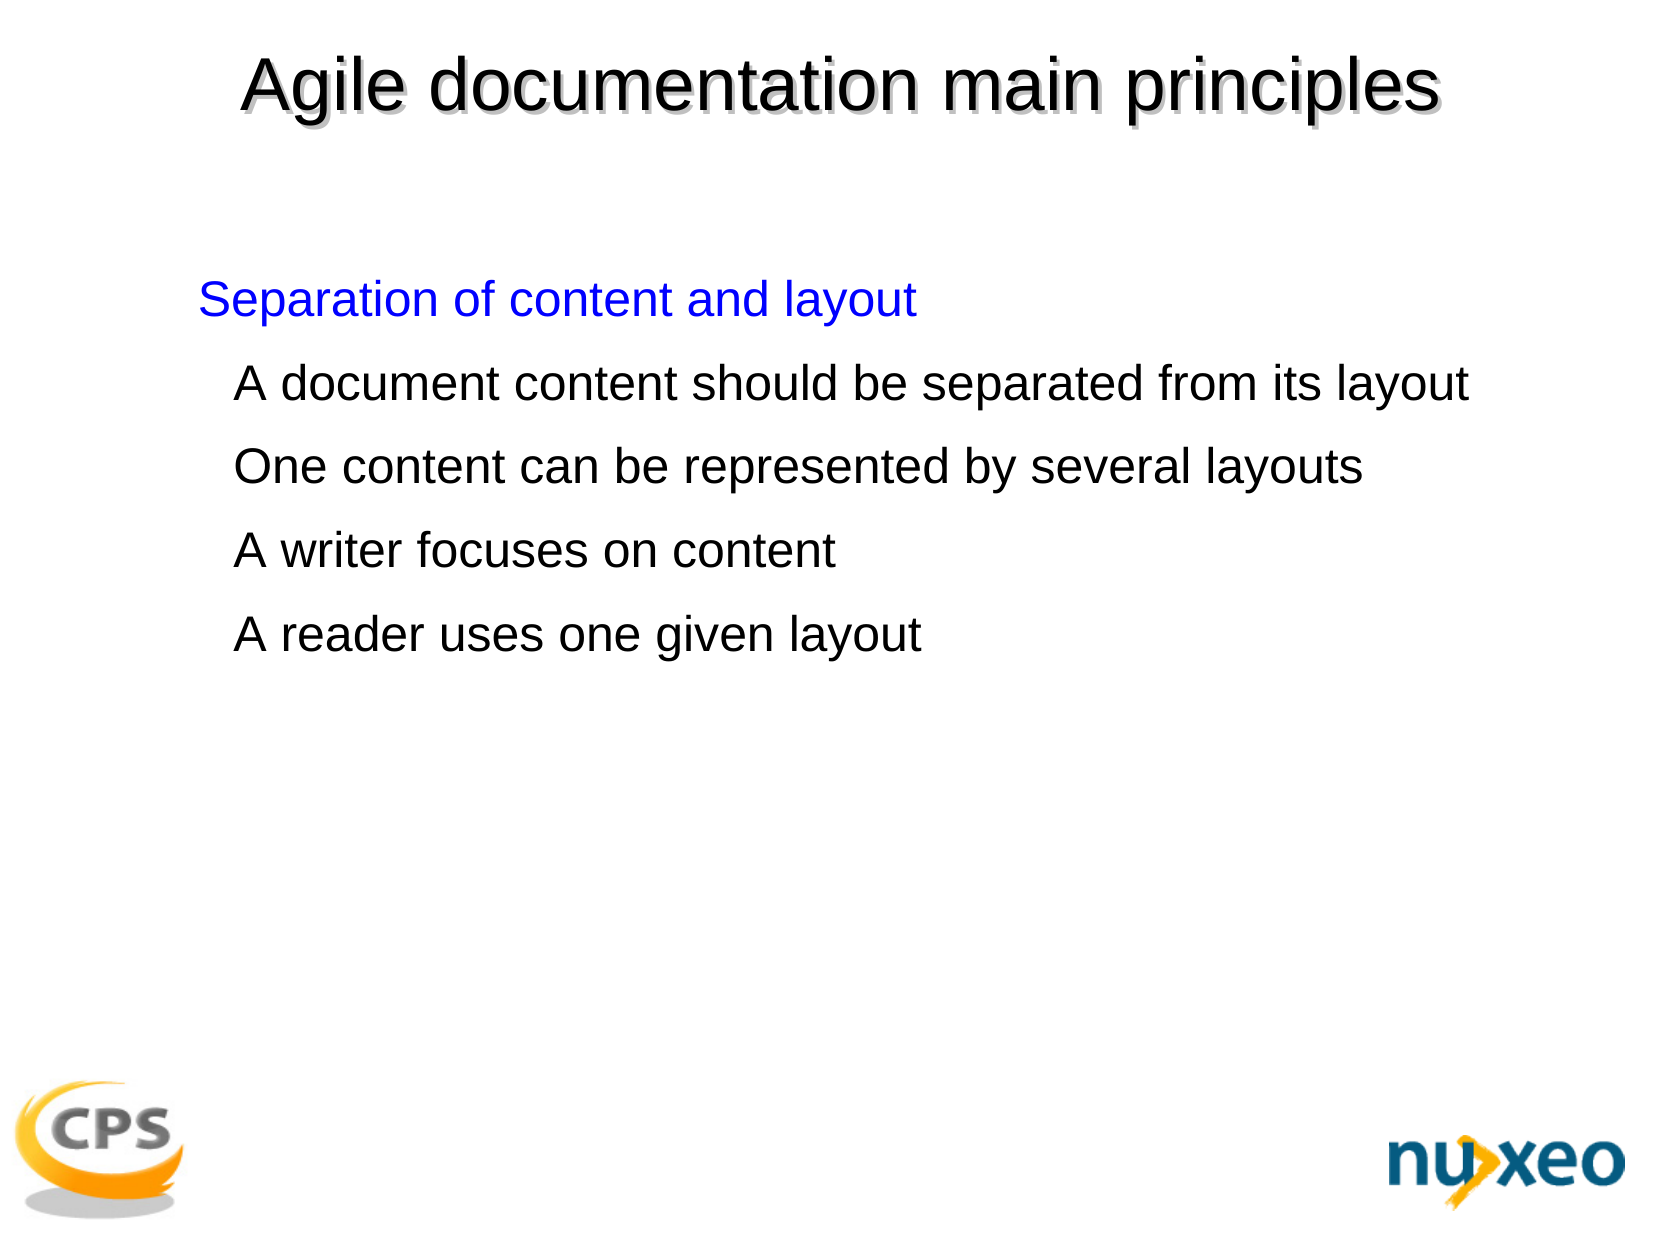

Agile documentation main principles
Separation of content and layout
A document content should be separated from its layout
One content can be represented by several layouts
A writer focuses on content
A reader uses one given layout